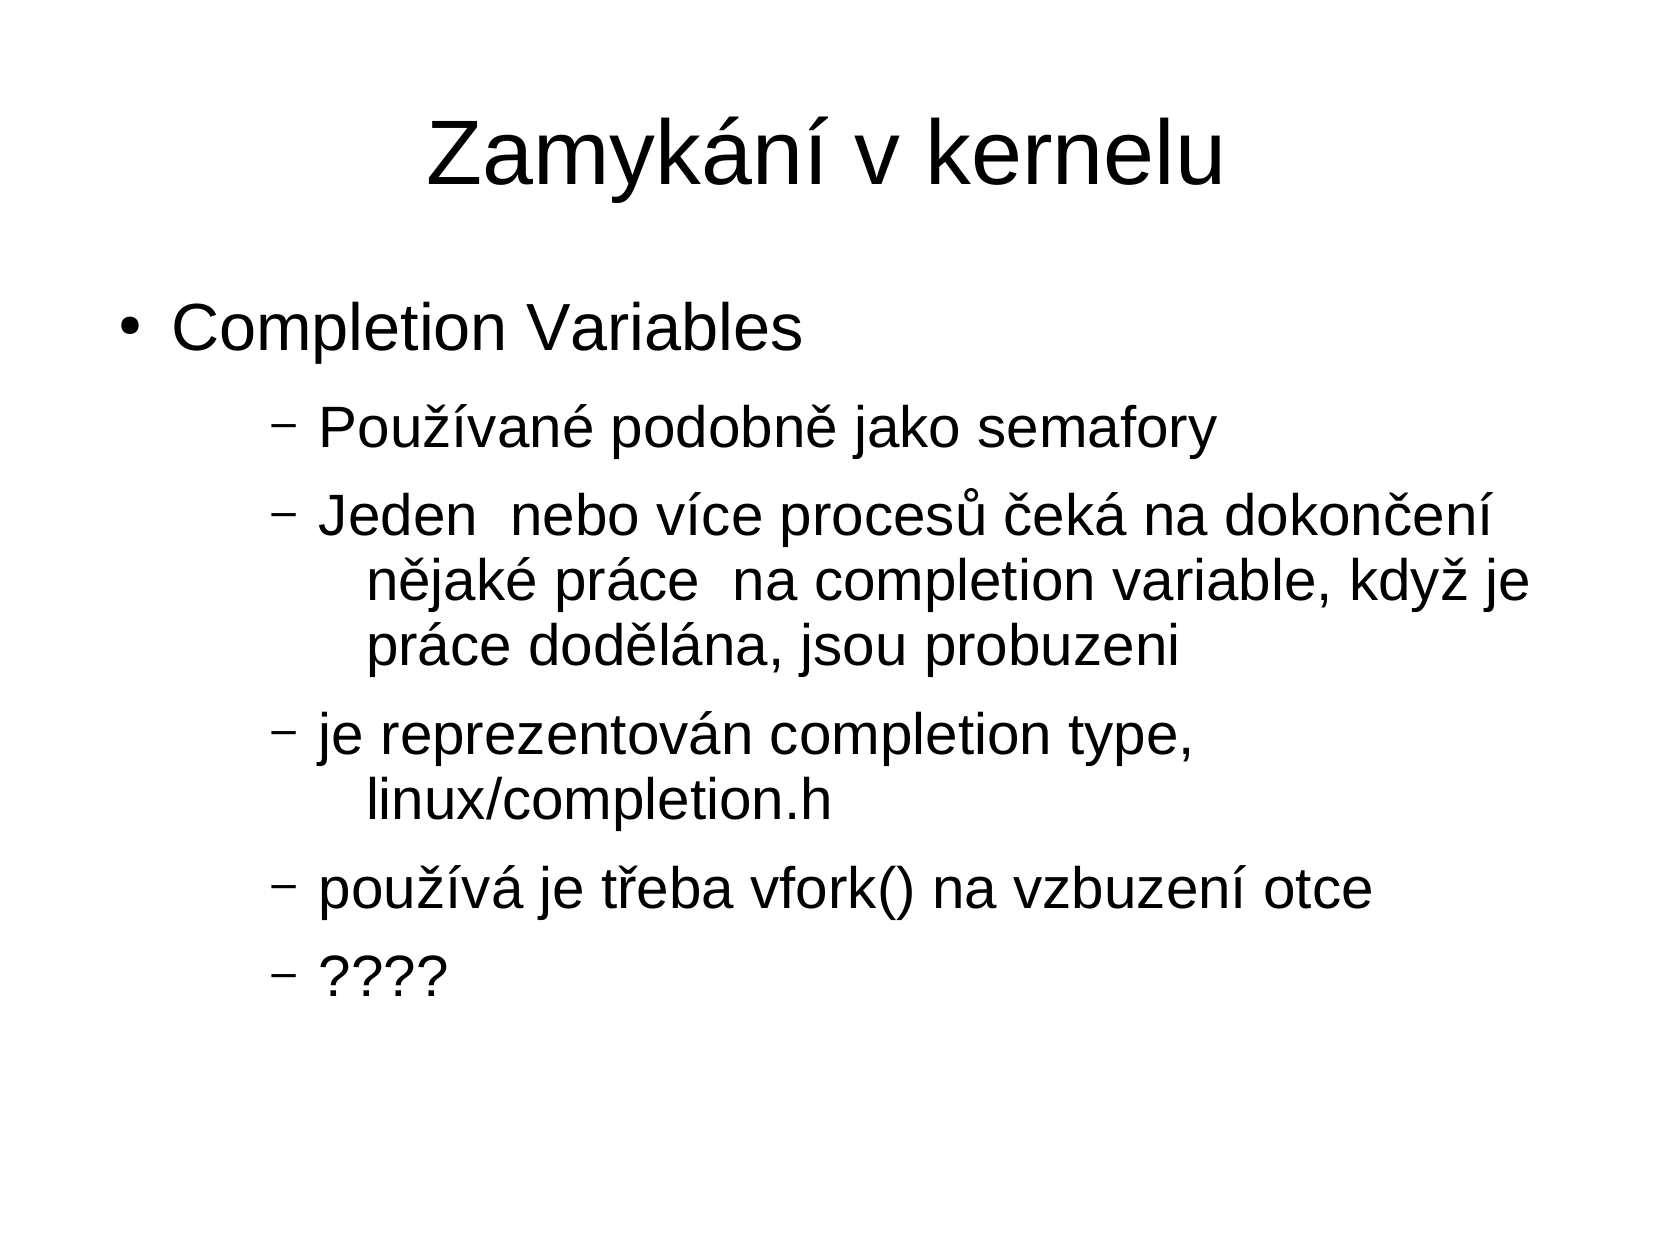

# Zamykání v kernelu
Completion Variables
Používané podobně jako semafory
Jeden nebo více procesů čeká na dokončení nějaké práce na completion variable, když je práce dodělána, jsou probuzeni
je reprezentován completion type, linux/completion.h
používá je třeba vfork() na vzbuzení otce
????